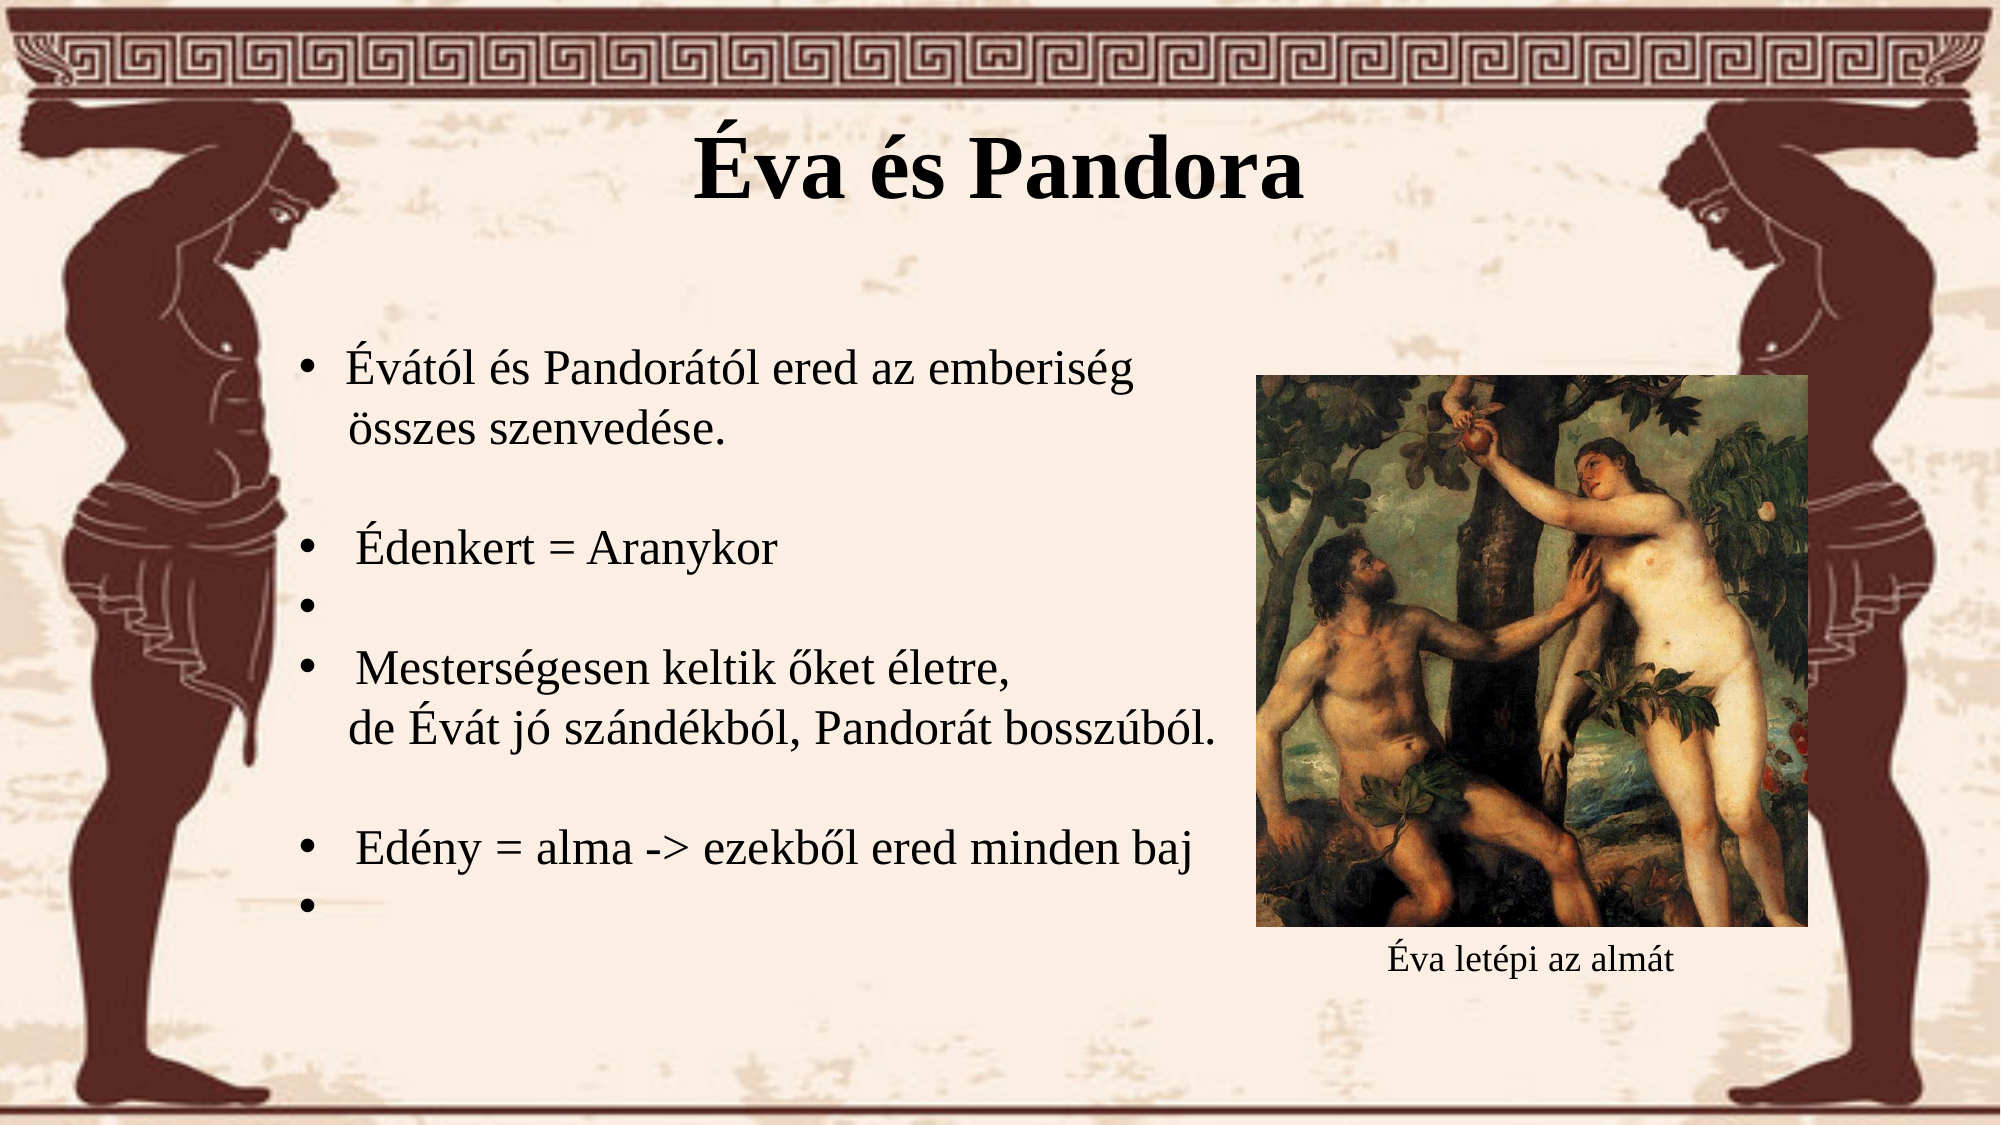

# Éva és Pandora
Évától és Pandorától ered az emberiség
 összes szenvedése.
Édenkert = Aranykor
Mesterségesen keltik őket életre,
 de Évát jó szándékból, Pandorát bosszúból.
Edény = alma -> ezekből ered minden baj
Éva letépi az almát